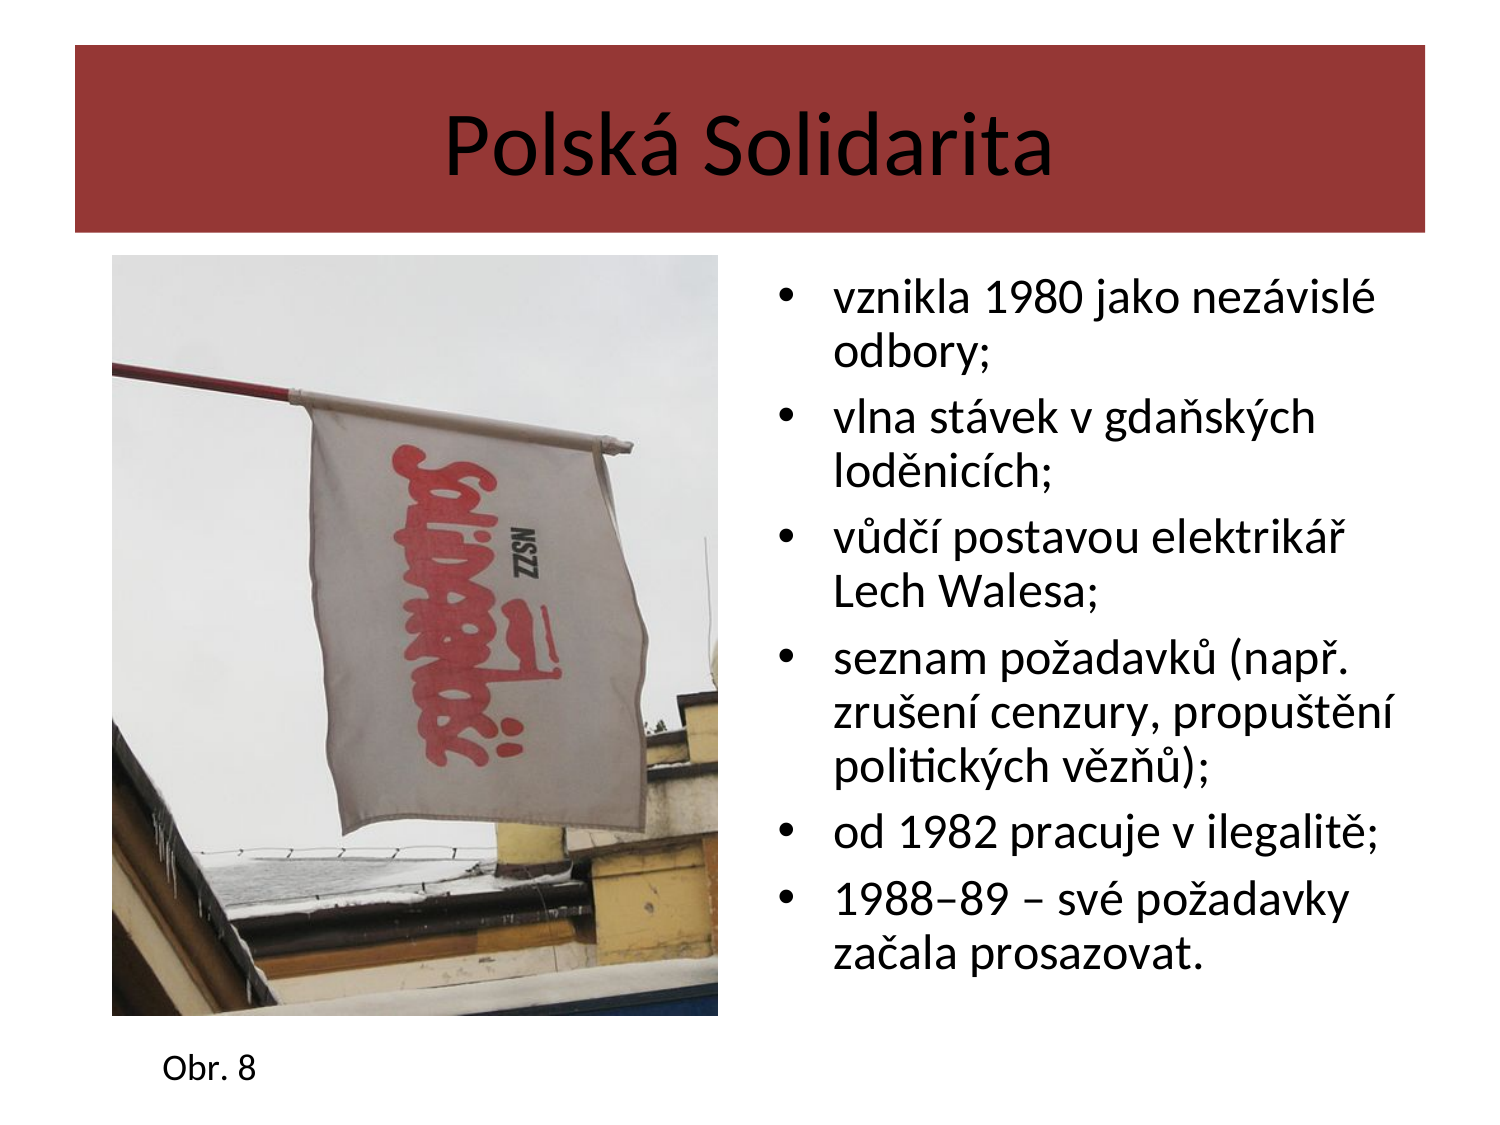

# Polská Solidarita
vznikla 1980 jako nezávislé odbory;
vlna stávek v gdaňských loděnicích;
vůdčí postavou elektrikář Lech Walesa;
seznam požadavků (např. zrušení cenzury, propuštění politických vězňů);
od 1982 pracuje v ilegalitě;
1988–89 – své požadavky začala prosazovat.
Obr. 8